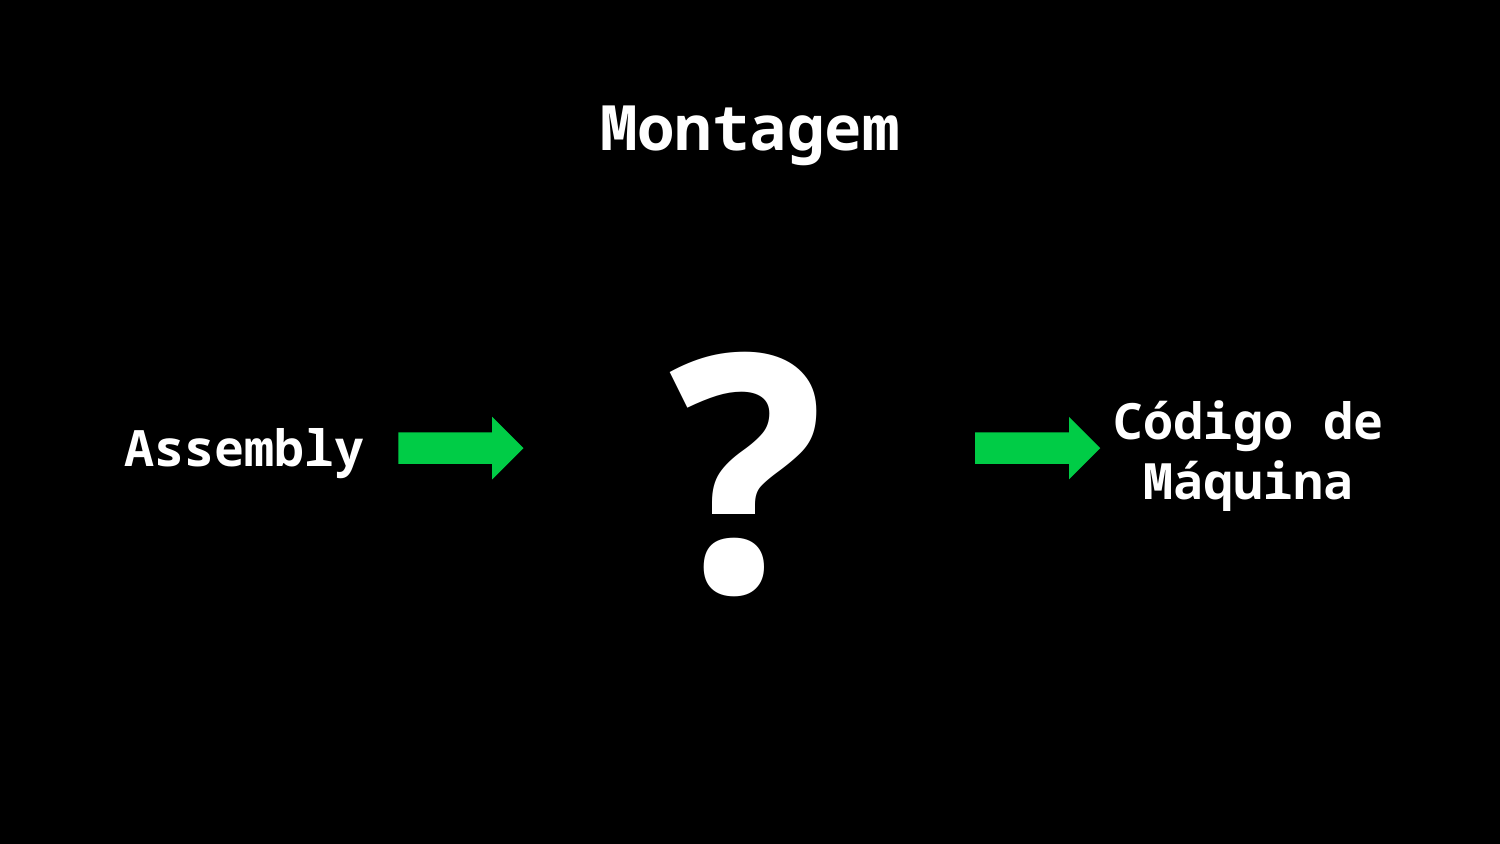

# Montagem
?
Código de Máquina
Assembly